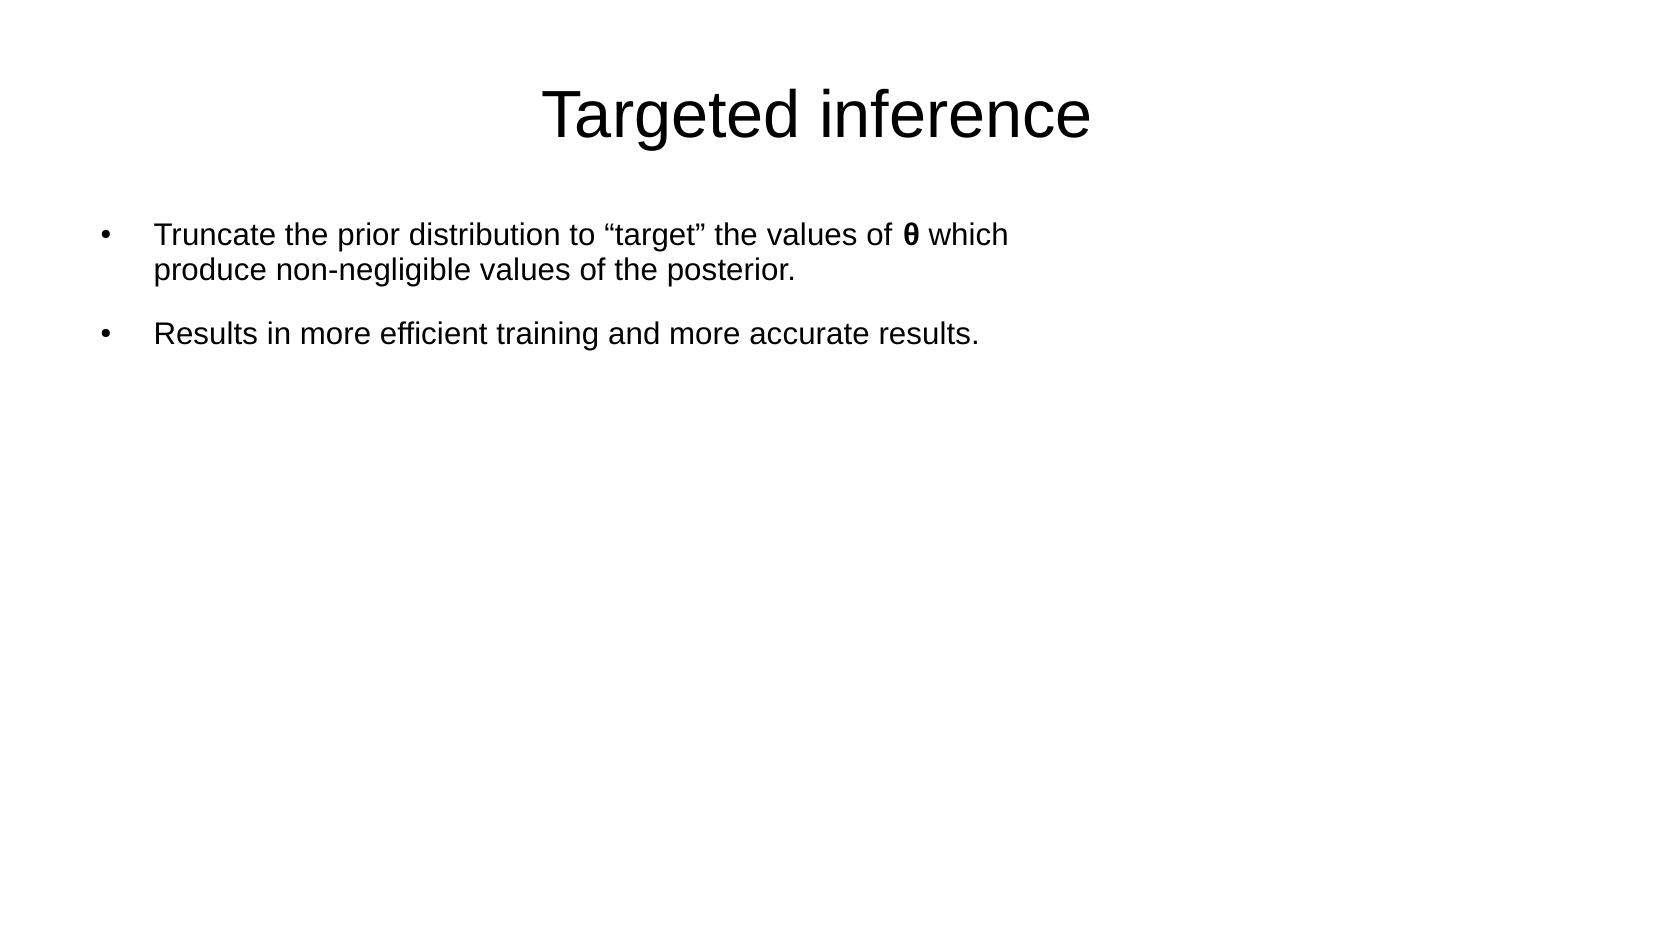

# Targeted inference
Truncate the prior distribution to “target” the values of θ which produce non-negligible values of the posterior.
Results in more efficient training and more accurate results.